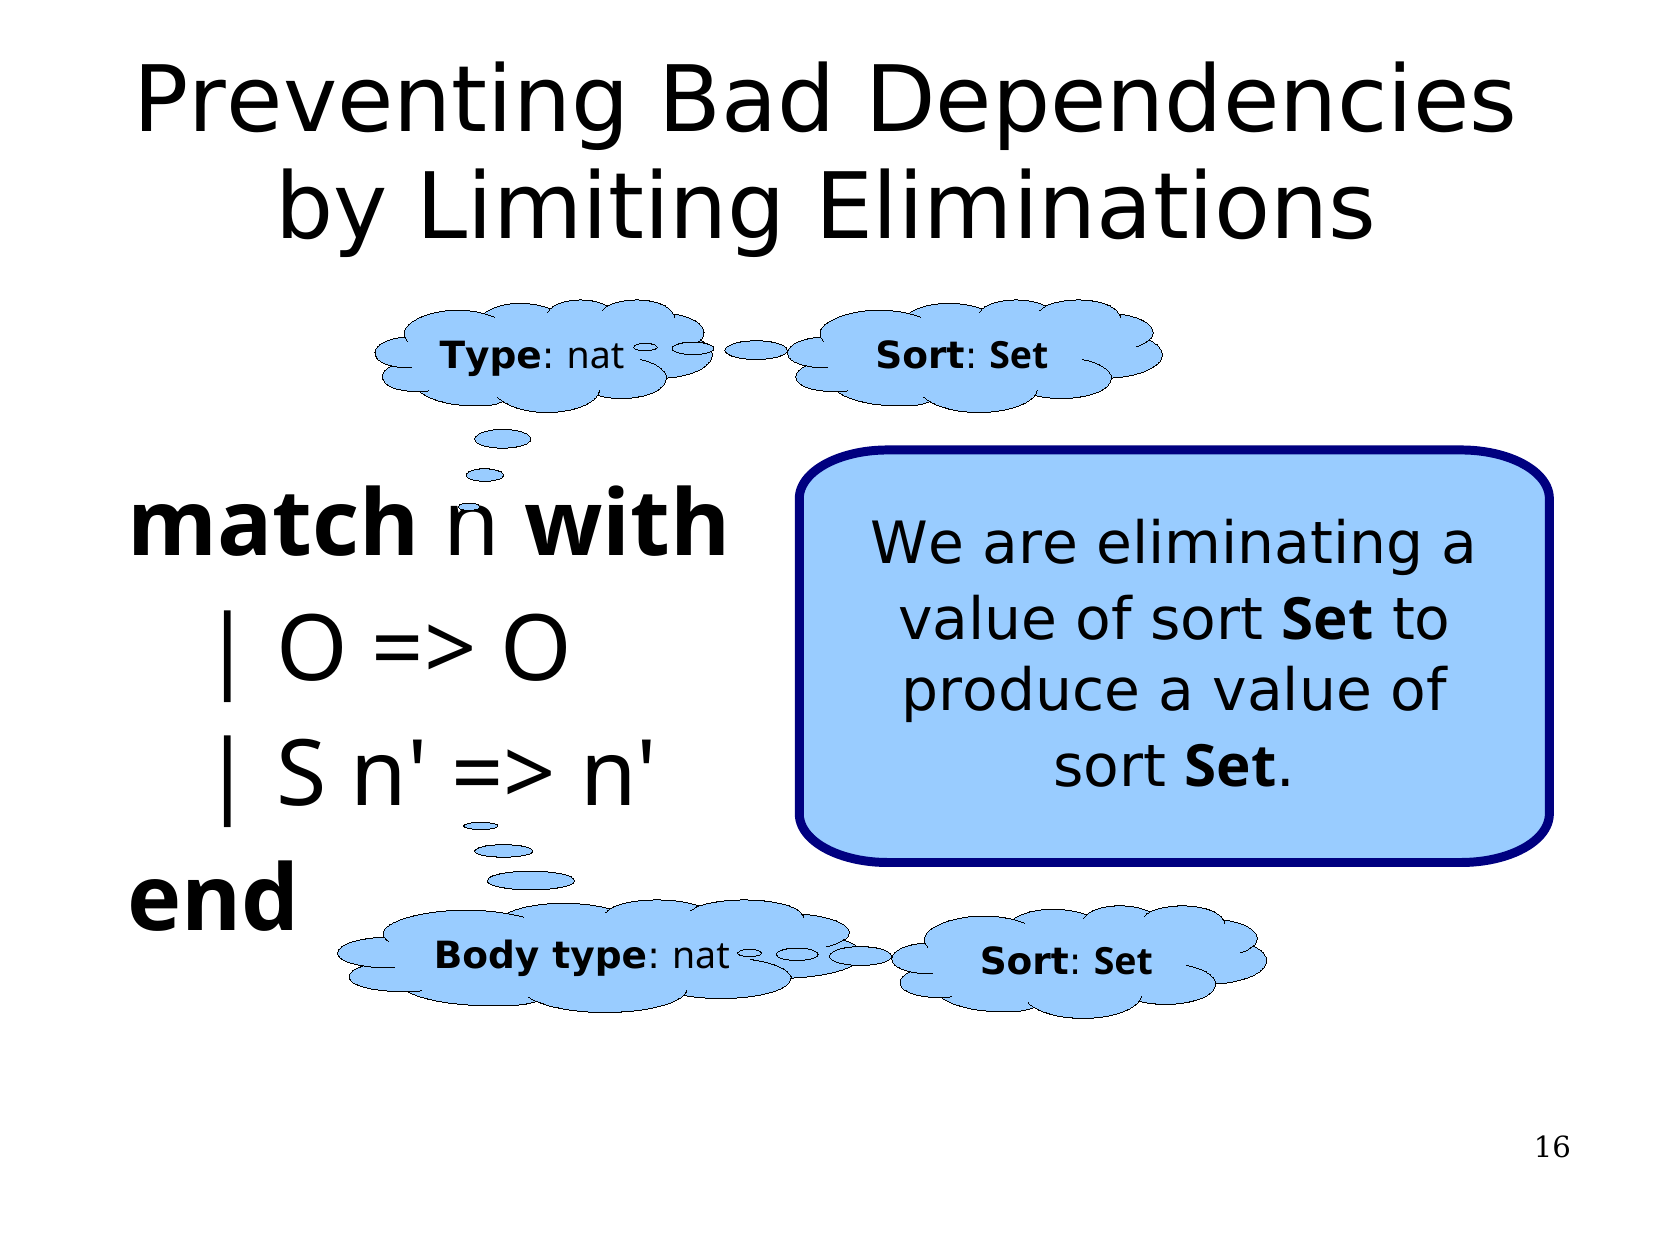

# Preventing Bad Dependencies by Limiting Eliminations
Type: nat
Sort: Set
match n with
	| O => O
	| S n' => n'
end
We are eliminating a value of sort Set to produce a value of sort Set.
Body type: nat
Sort: Set
16